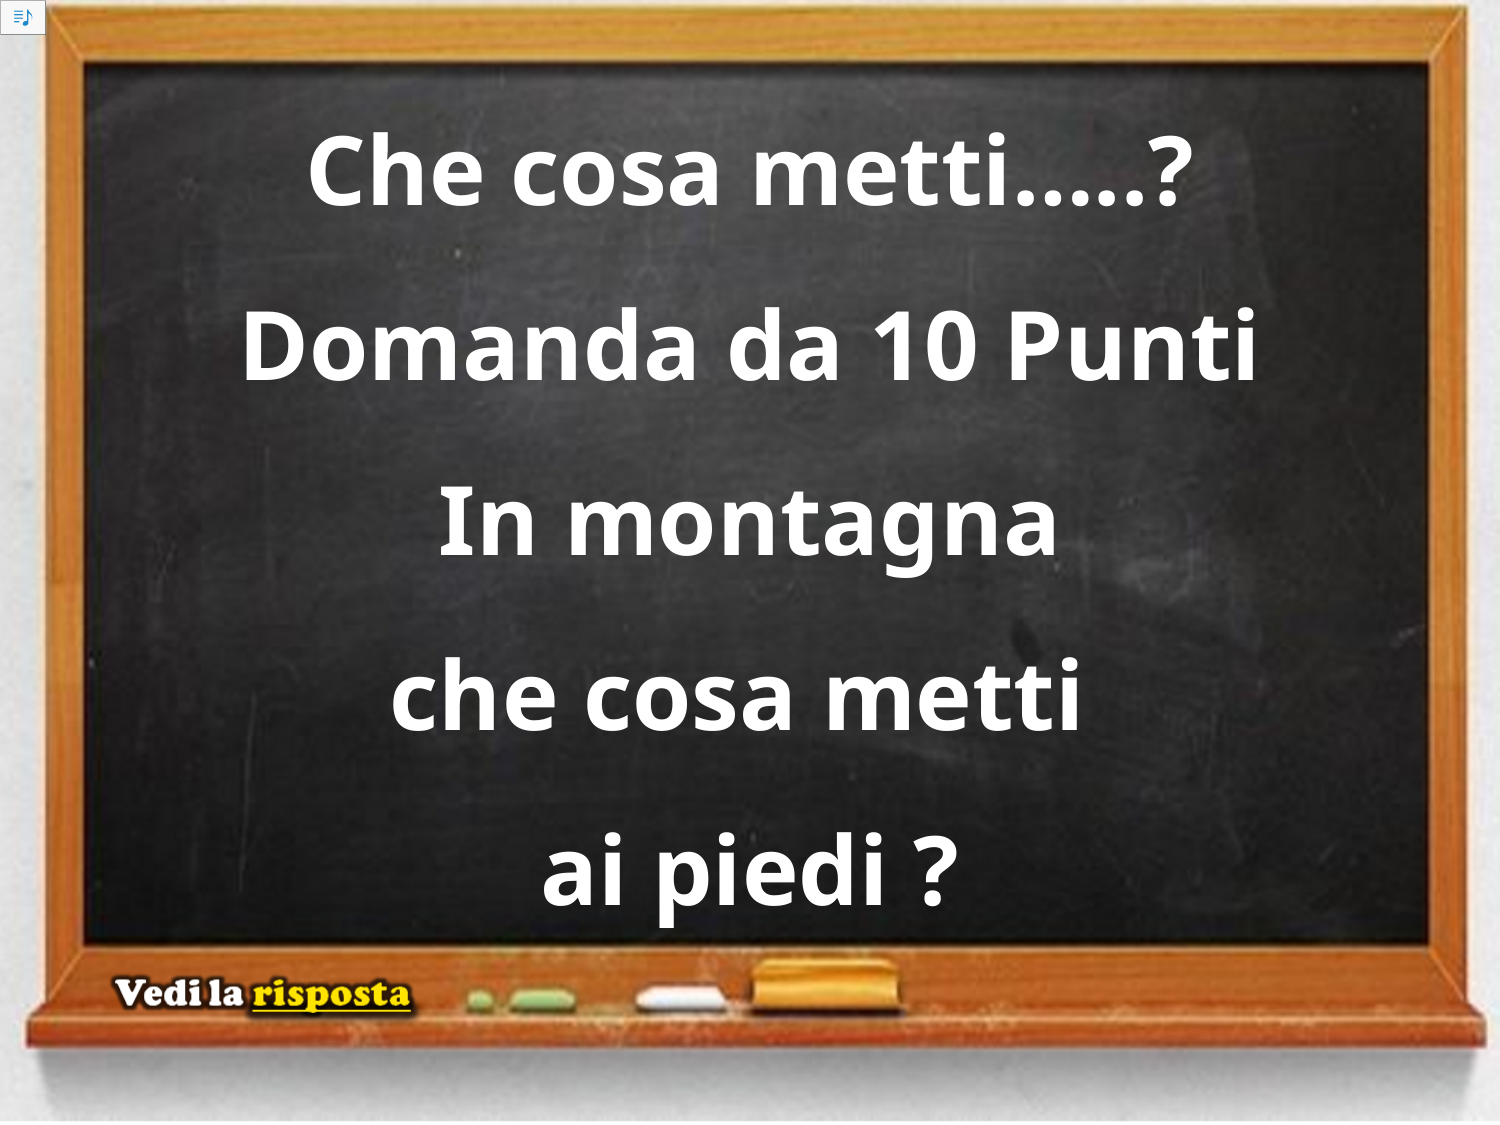

Che cosa metti…..?
Domanda da 10 Punti
In montagna
che cosa metti
ai piedi ?